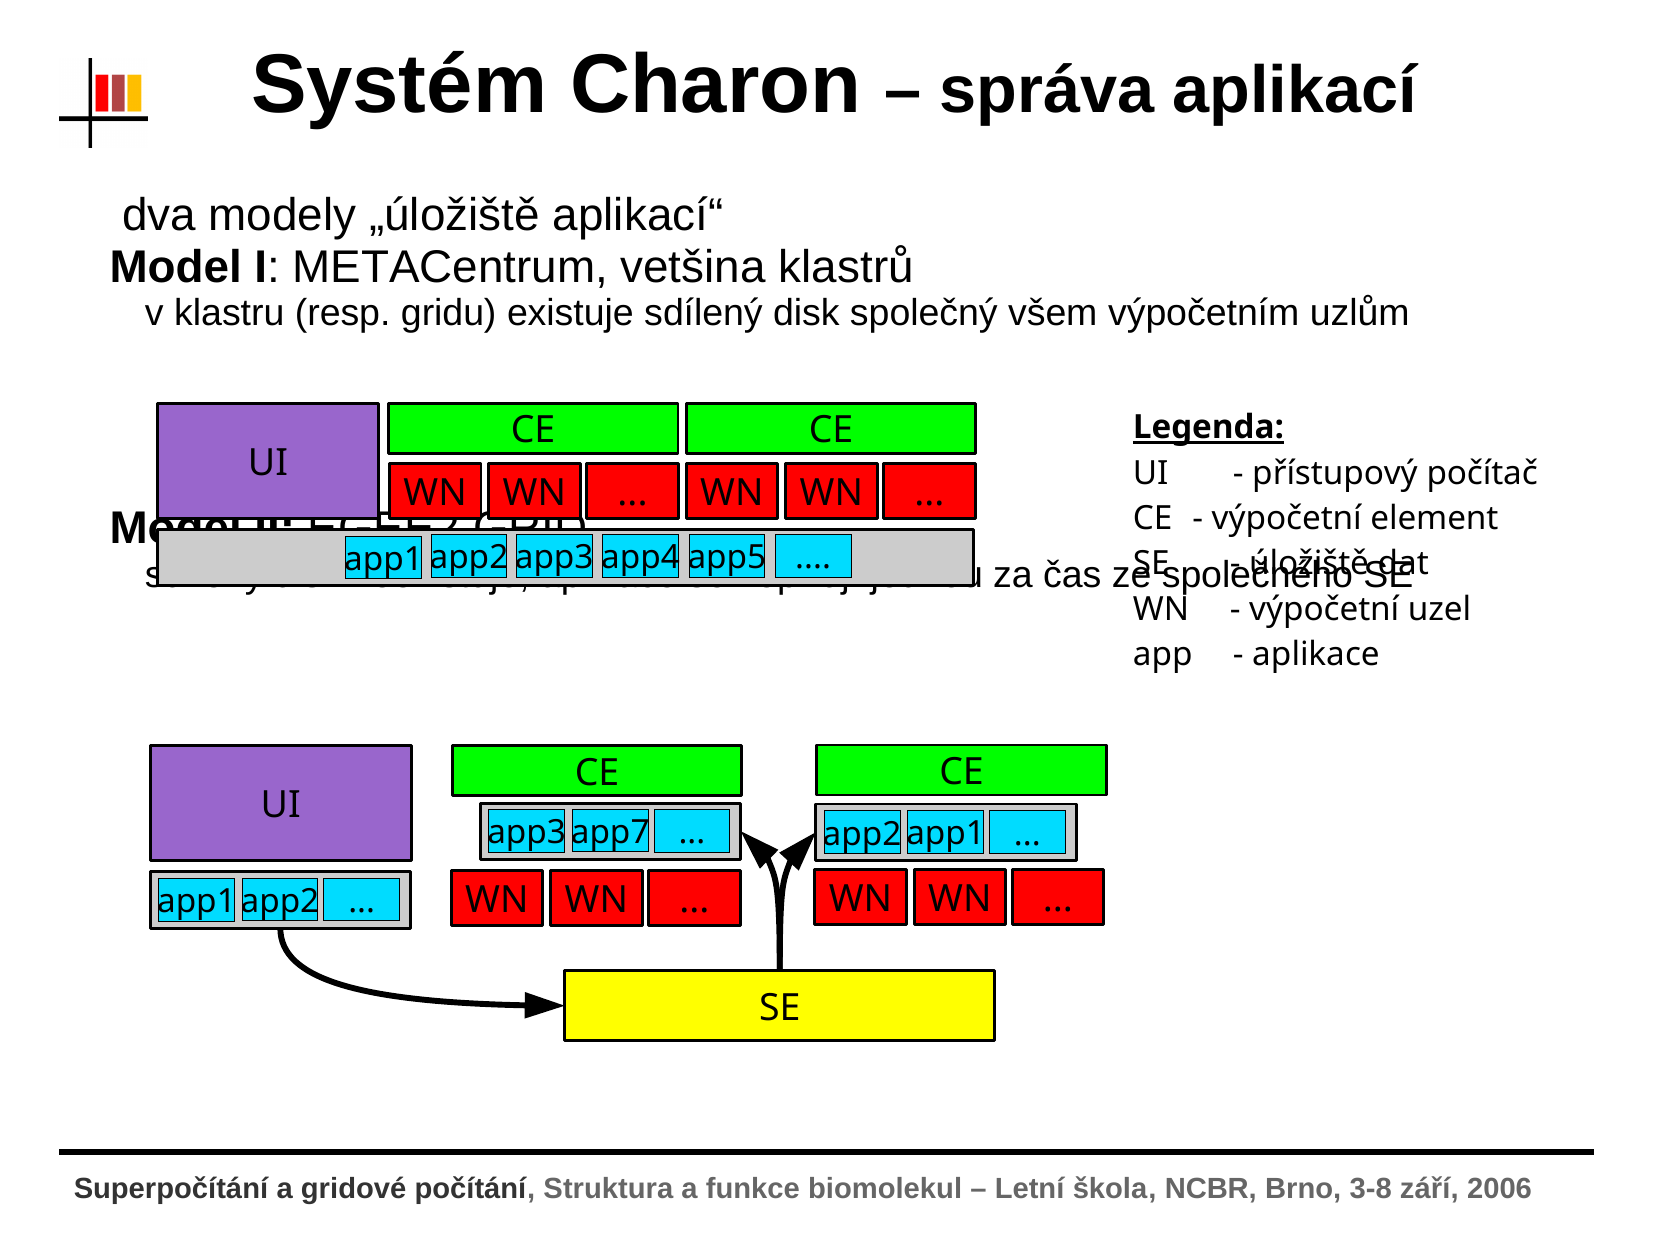

Systém Charon – správa aplikací
 dva modely „úložiště aplikací“
Model I: METACentrum, vetšina klastrů
v klastru (resp. gridu) existuje sdílený disk společný všem výpočetním uzlům
Model II: EGEE2 GRID
sdílený disk neexistuje, aplikace se kopírují jednou za čas ze společného SE
Legenda:
UI 	- přístupový počítač
CE	 	- výpočetní element
SE	- úložiště dat
WN	- výpočetní uzel
app	- aplikace
UI
CE
CE
WN
WN
...
WN
WN
...
app2
app3
app4
app5
....
app1
CE
UI
CE
app7
...
app3
app1
...
app2
WN
WN
...
WN
WN
...
app2
...
app1
SE
Superpočítání a gridové počítání, Struktura a funkce biomolekul – Letní škola, NCBR, Brno, 3-8 září, 2006